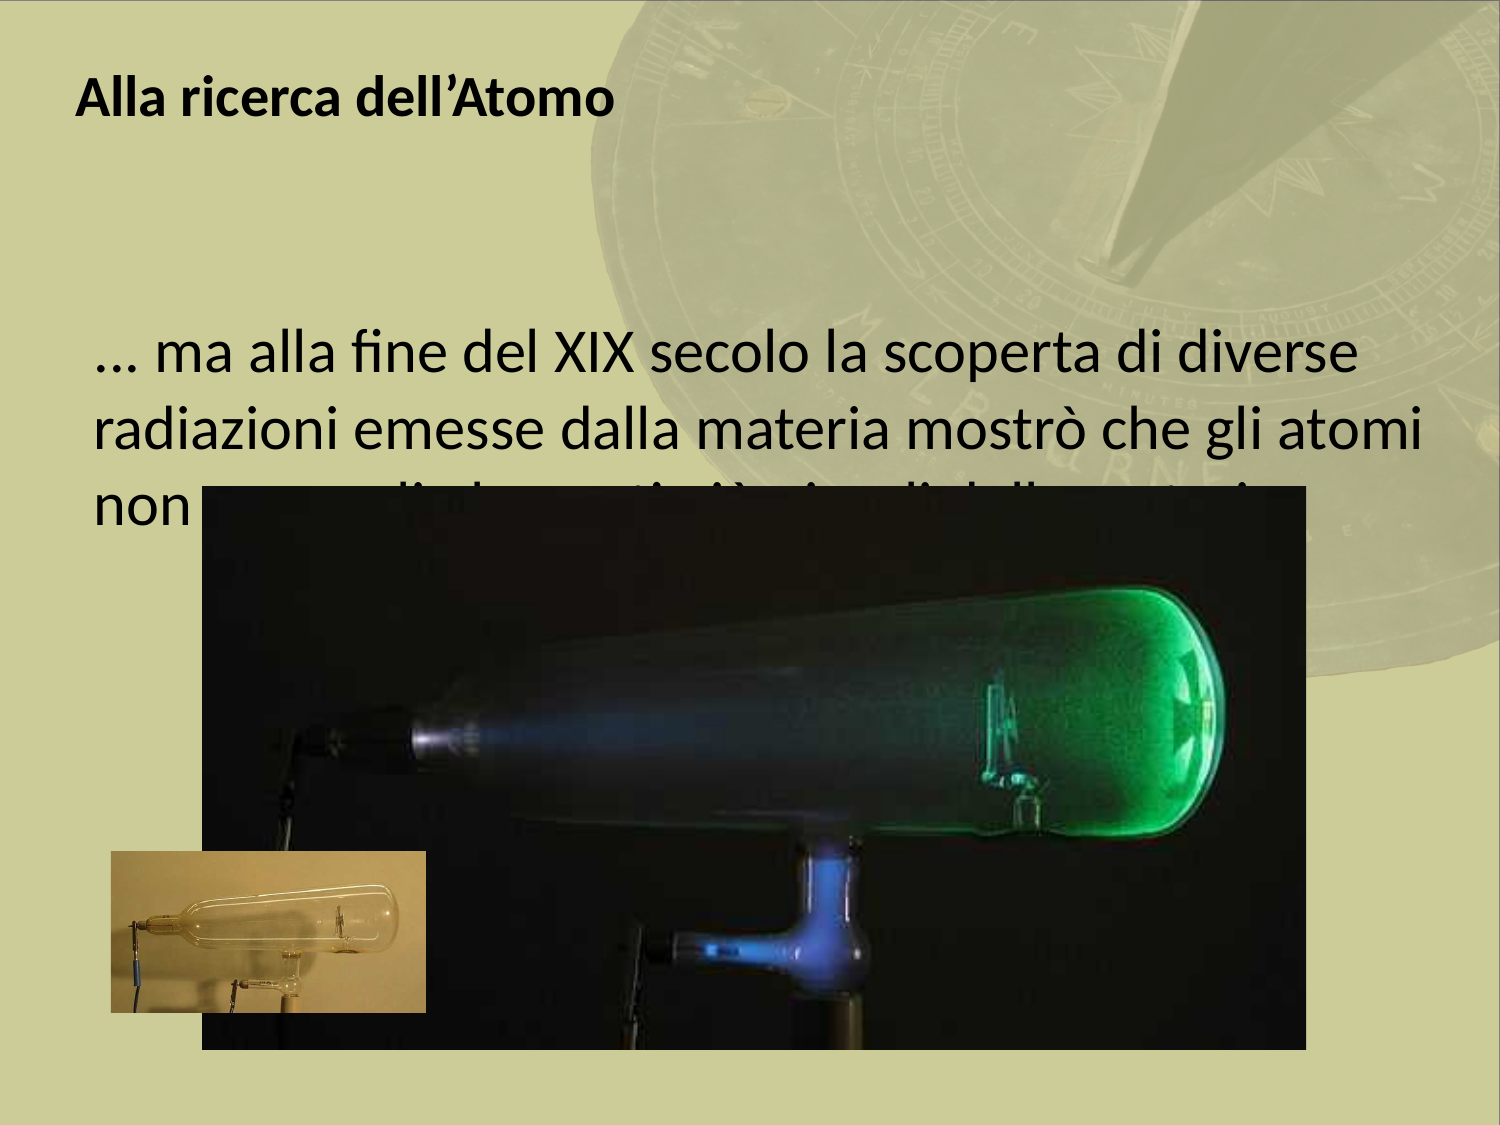

# Alla ricerca dell’Atomo
... ma alla fine del XIX secolo la scoperta di diverse radiazioni emesse dalla materia mostrò che gli atomi non erano gli elementi più piccoli della materia.